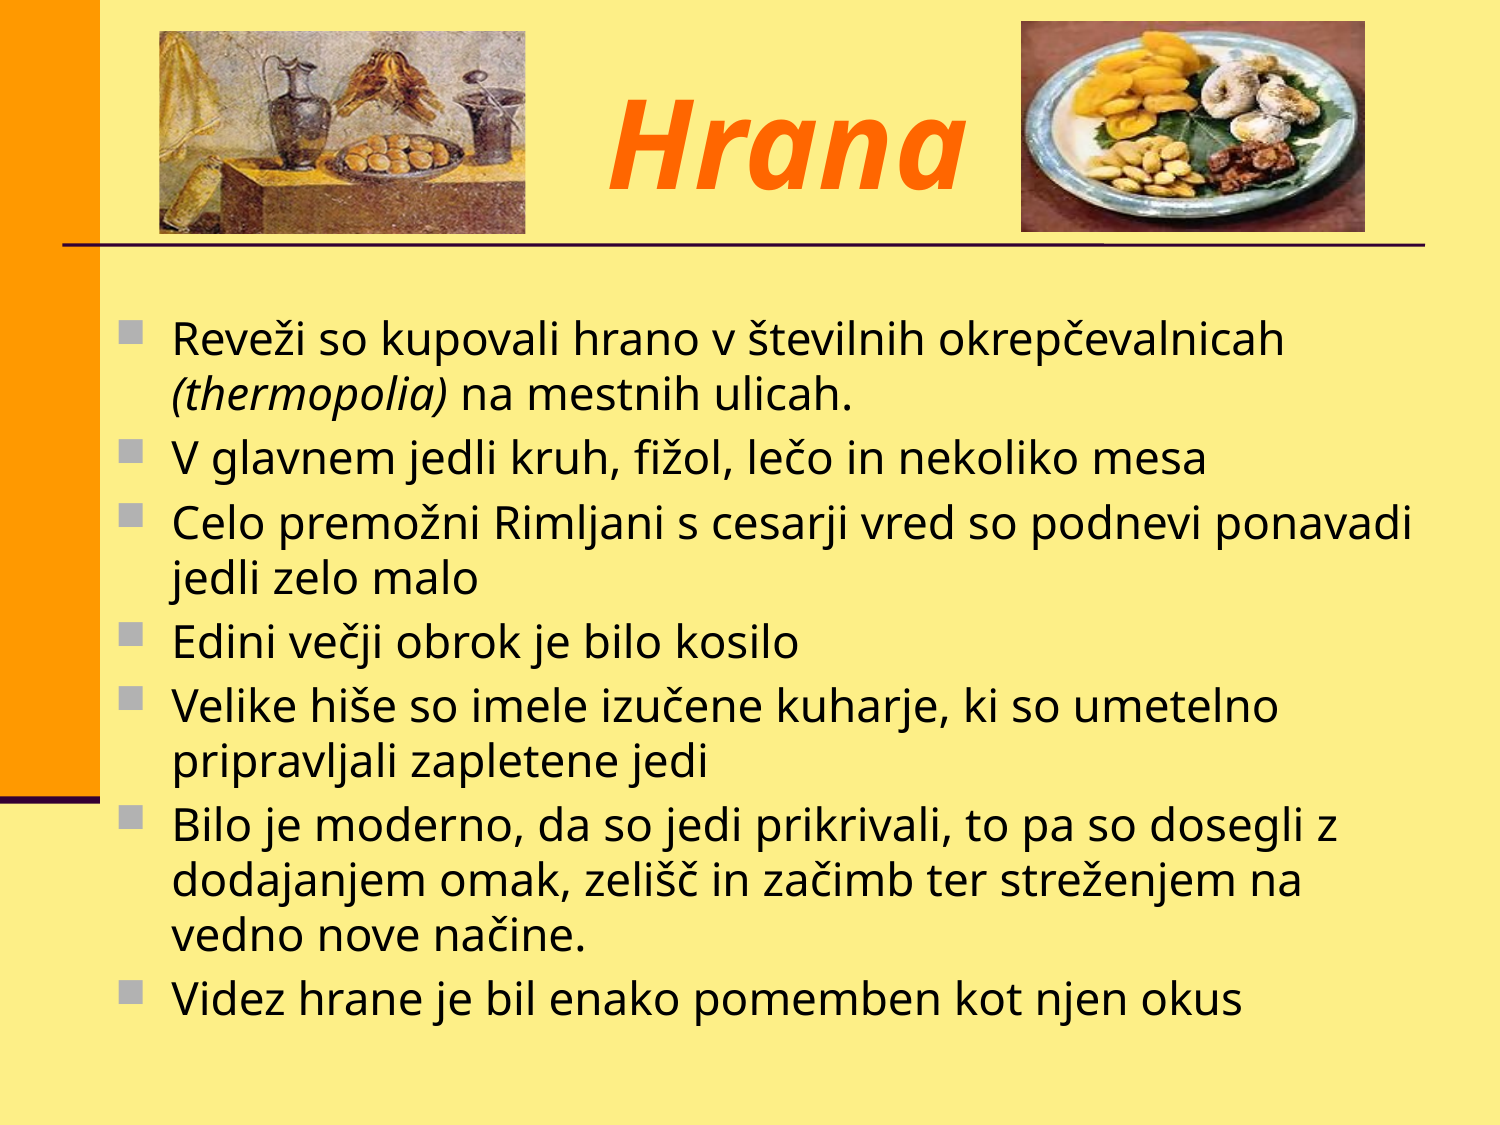

# Hrana
Reveži so kupovali hrano v številnih okrepčevalnicah (thermopolia) na mestnih ulicah.
V glavnem jedli kruh, fižol, lečo in nekoliko mesa
Celo premožni Rimljani s cesarji vred so podnevi ponavadi jedli zelo malo
Edini večji obrok je bilo kosilo
Velike hiše so imele izučene kuharje, ki so umetelno pripravljali zapletene jedi
Bilo je moderno, da so jedi prikrivali, to pa so dosegli z dodajanjem omak, zelišč in začimb ter streženjem na vedno nove načine.
Videz hrane je bil enako pomemben kot njen okus